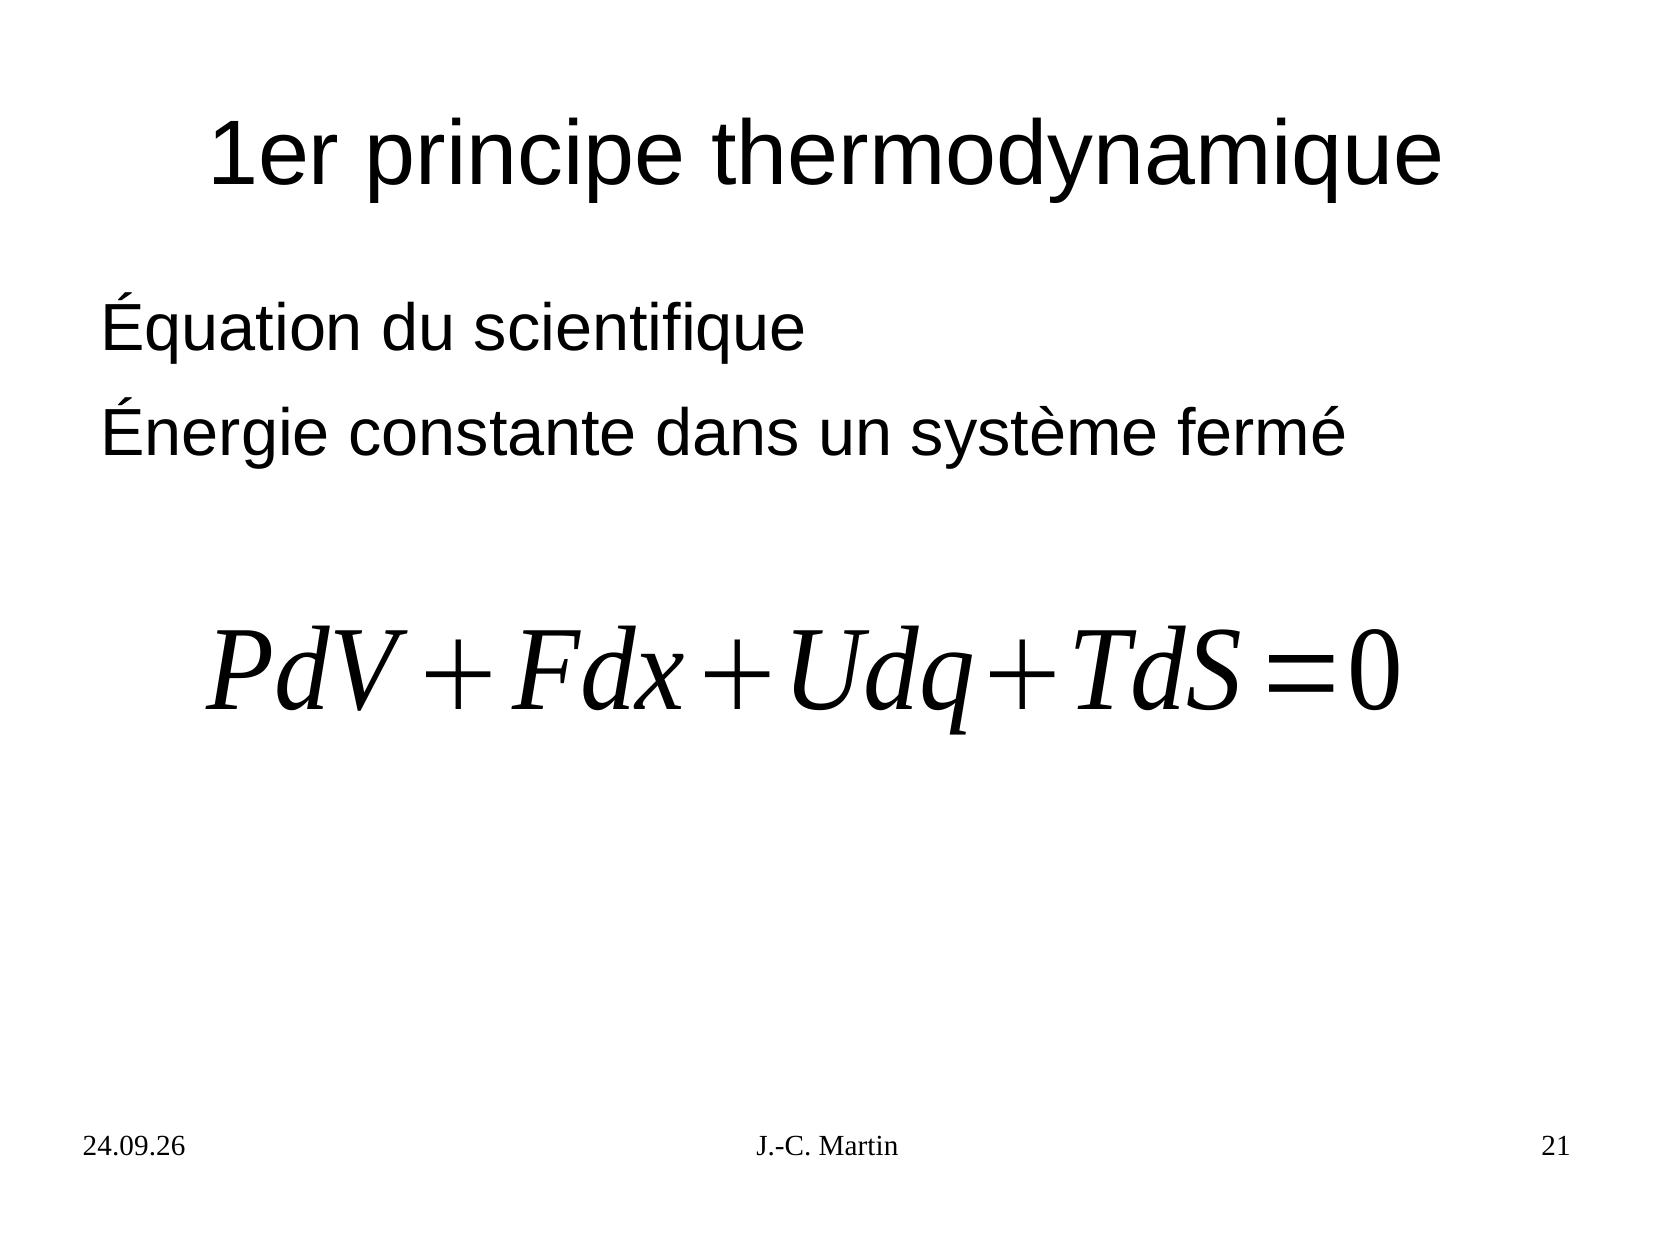

# 1er principe thermodynamique
Équation du scientifique
Énergie constante dans un système fermé
J.-C. Martin
21